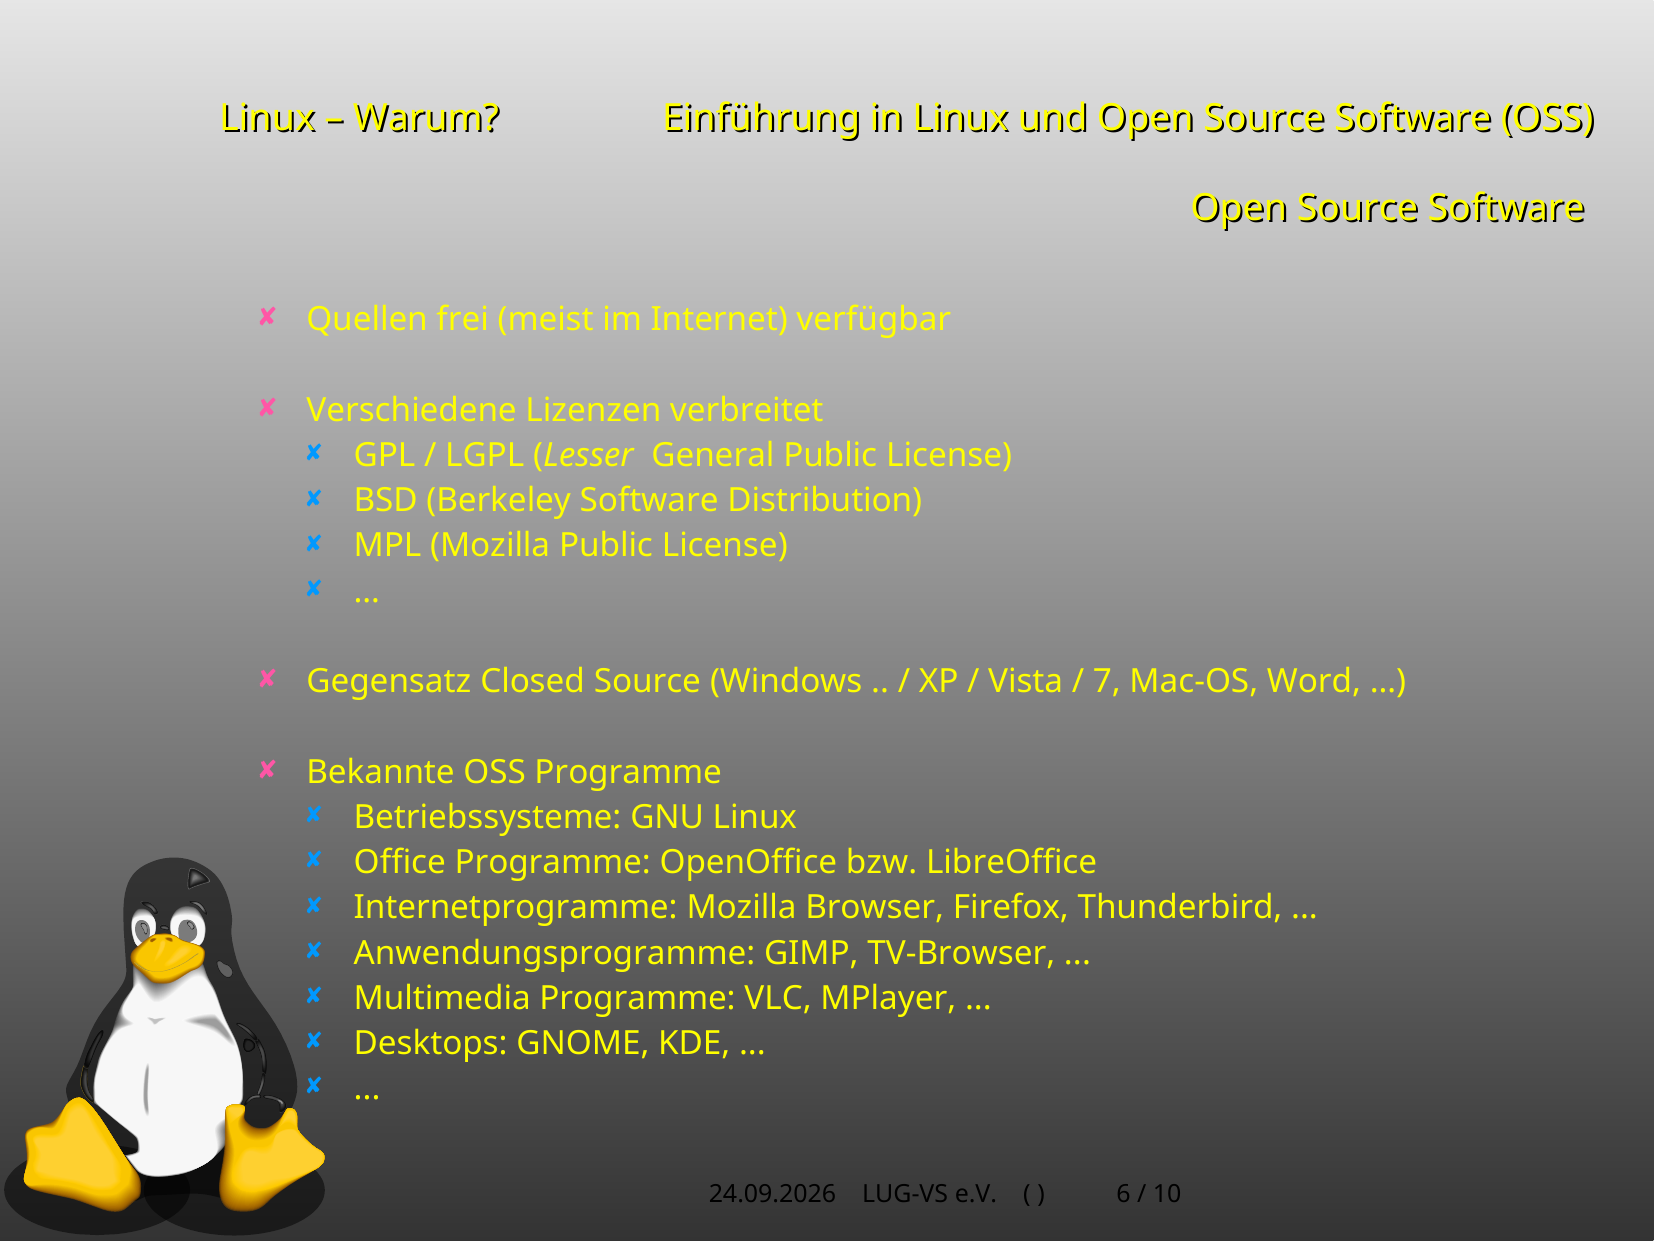

# Linux – Warum? 			Einführung in Linux und Open Source Software (OSS) Open Source Software
Quellen frei (meist im Internet) verfügbar
Verschiedene Lizenzen verbreitet
GPL / LGPL (Lesser General Public License)
BSD (Berkeley Software Distribution)
MPL (Mozilla Public License)
…
Gegensatz Closed Source (Windows .. / XP / Vista / 7, Mac-OS, Word, …)
Bekannte OSS Programme
Betriebssysteme: GNU Linux
Office Programme: OpenOffice bzw. LibreOffice
Internetprogramme: Mozilla Browser, Firefox, Thunderbird, ...
Anwendungsprogramme: GIMP, TV-Browser, ...
Multimedia Programme: VLC, MPlayer, ...
Desktops: GNOME, KDE, ...
...